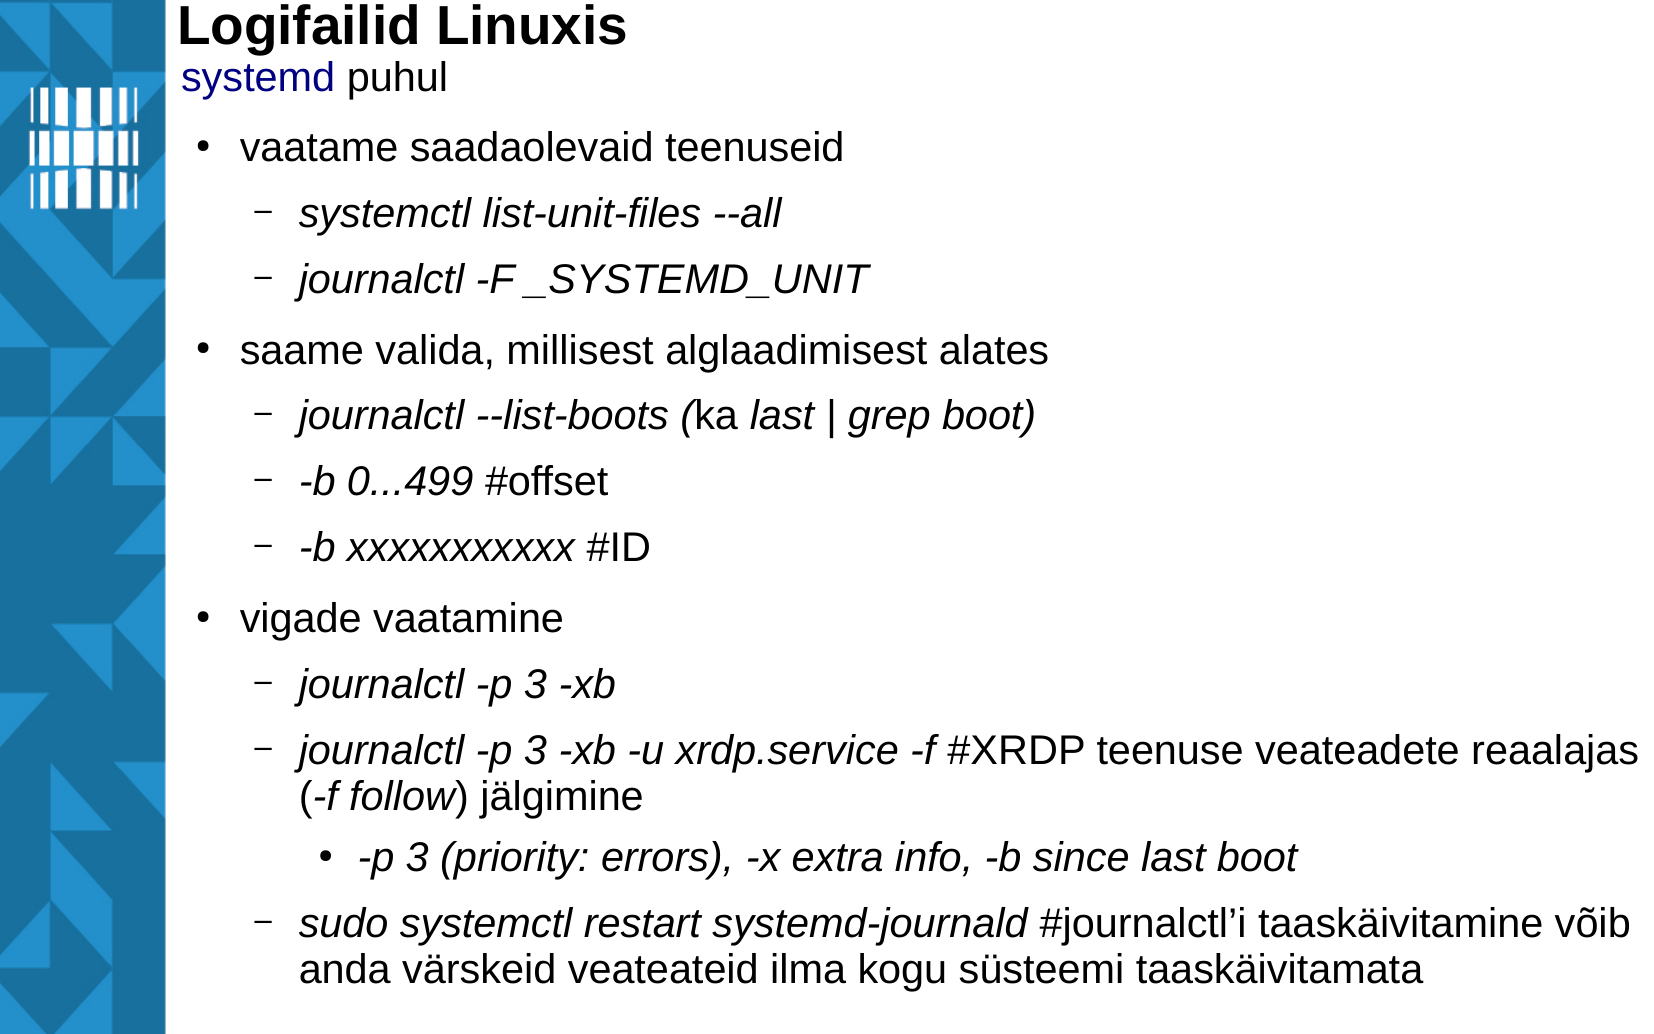

# Logifailid Linuxis
systemd puhul
vaatame saadaolevaid teenuseid
systemctl list-unit-files --all
journalctl -F _SYSTEMD_UNIT
saame valida, millisest alglaadimisest alates
journalctl --list-boots (ka last | grep boot)
-b 0...499 #offset
-b xxxxxxxxxxx #ID
vigade vaatamine
journalctl -p 3 -xb
journalctl -p 3 -xb -u xrdp.service -f #XRDP teenuse veateadete reaalajas (-f follow) jälgimine
-p 3 (priority: errors), -x extra info, -b since last boot
sudo systemctl restart systemd-journald #journalctl’i taaskäivitamine võib anda värskeid veateateid ilma kogu süsteemi taaskäivitamata